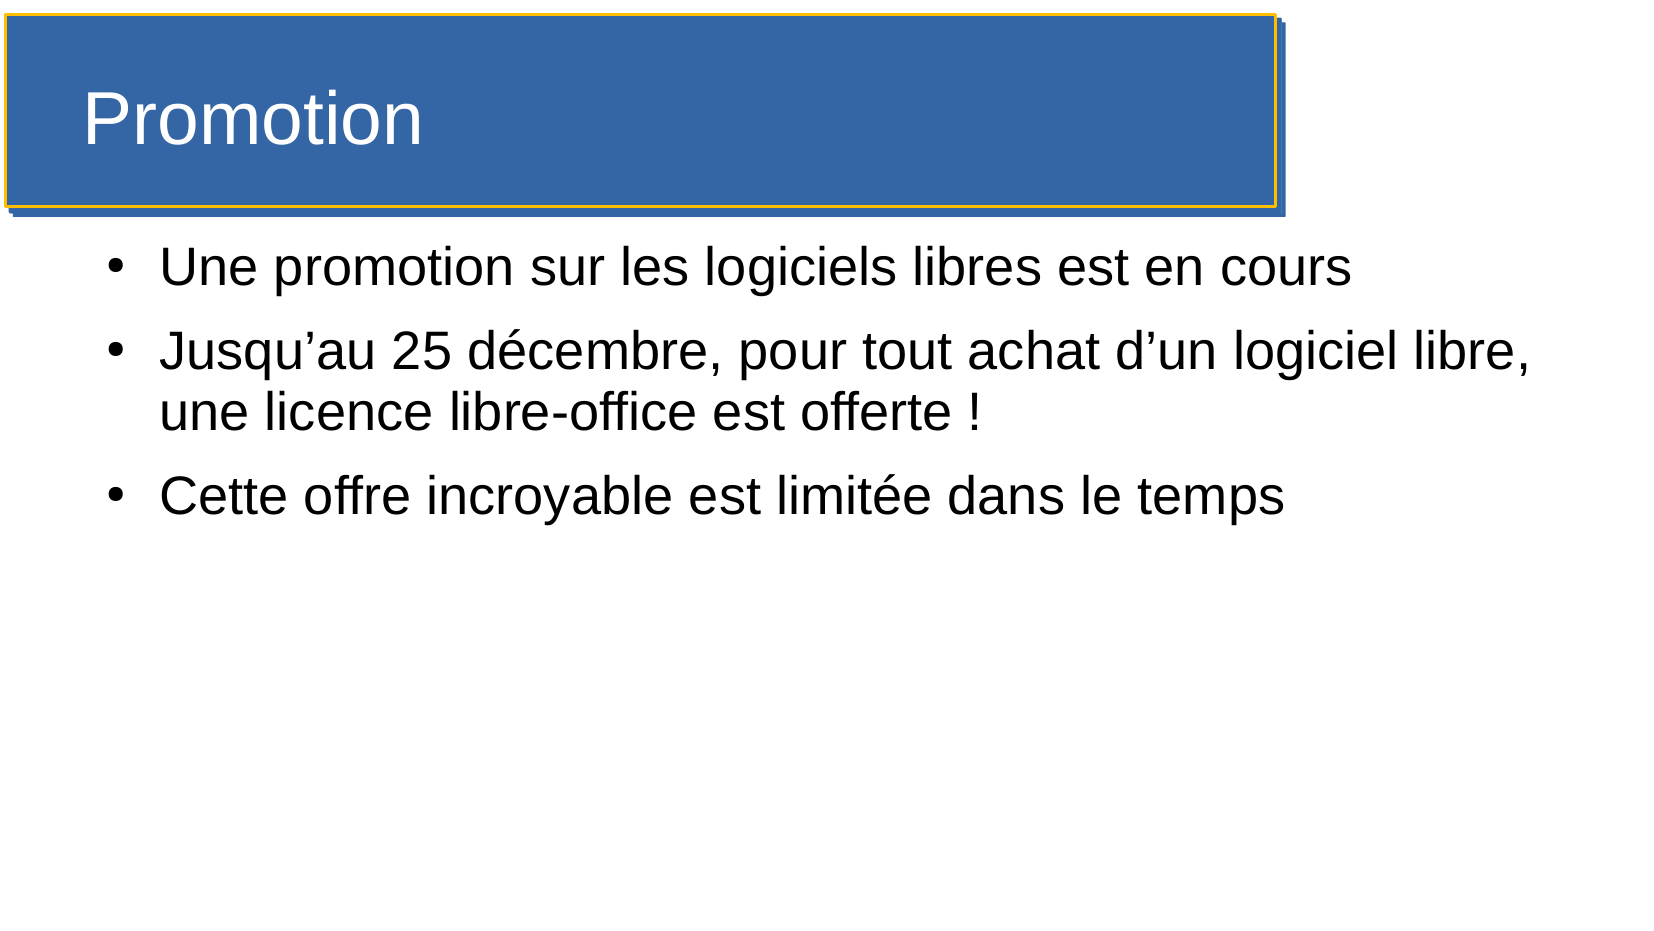

# Promotion
Une promotion sur les logiciels libres est en cours
Jusqu’au 25 décembre, pour tout achat d’un logiciel libre, une licence libre-office est offerte !
Cette offre incroyable est limitée dans le temps